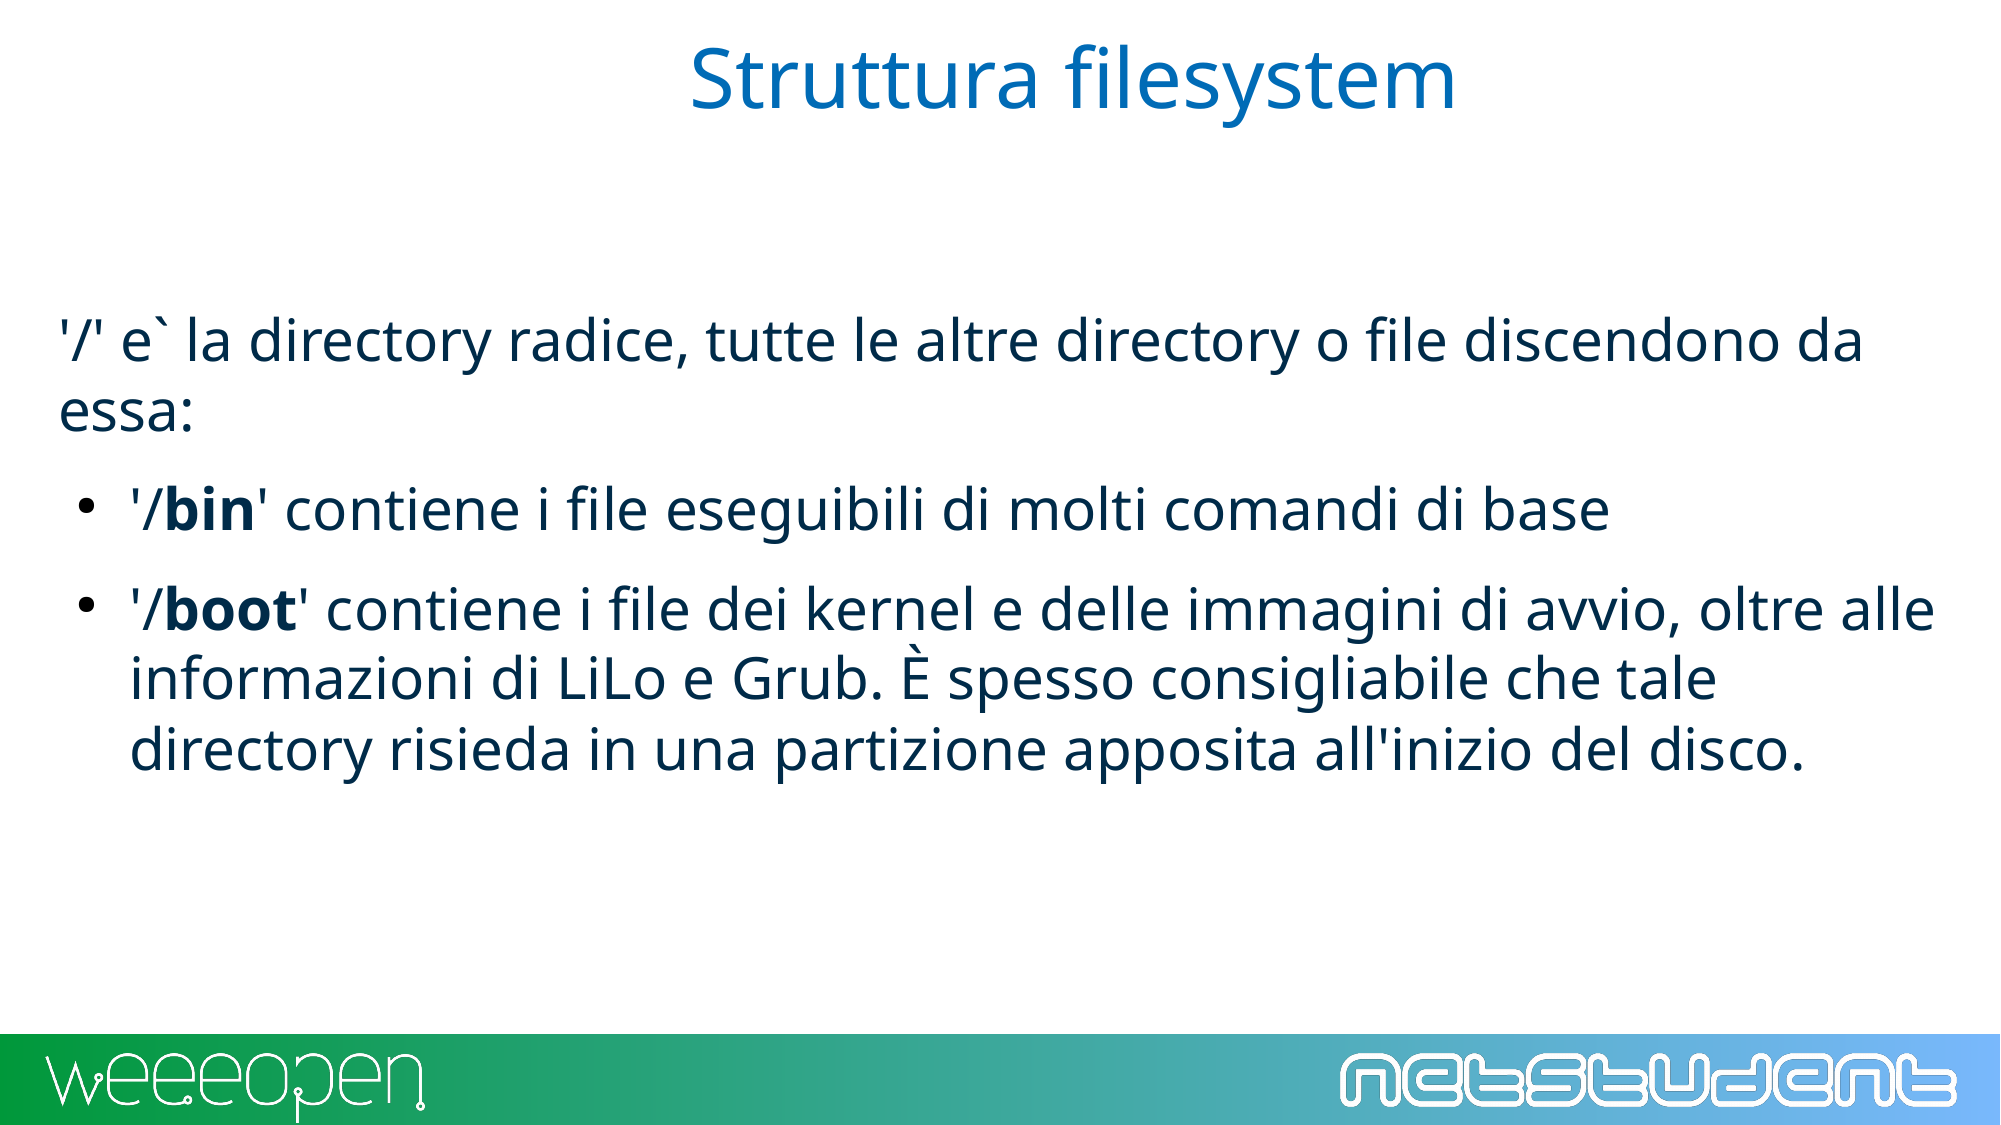

# Struttura filesystem
'/' e` la directory radice, tutte le altre directory o file discendono da essa:
'/bin' contiene i file eseguibili di molti comandi di base
'/boot' contiene i file dei kernel e delle immagini di avvio, oltre alle informazioni di LiLo e Grub. È spesso consigliabile che tale directory risieda in una partizione apposita all'inizio del disco.